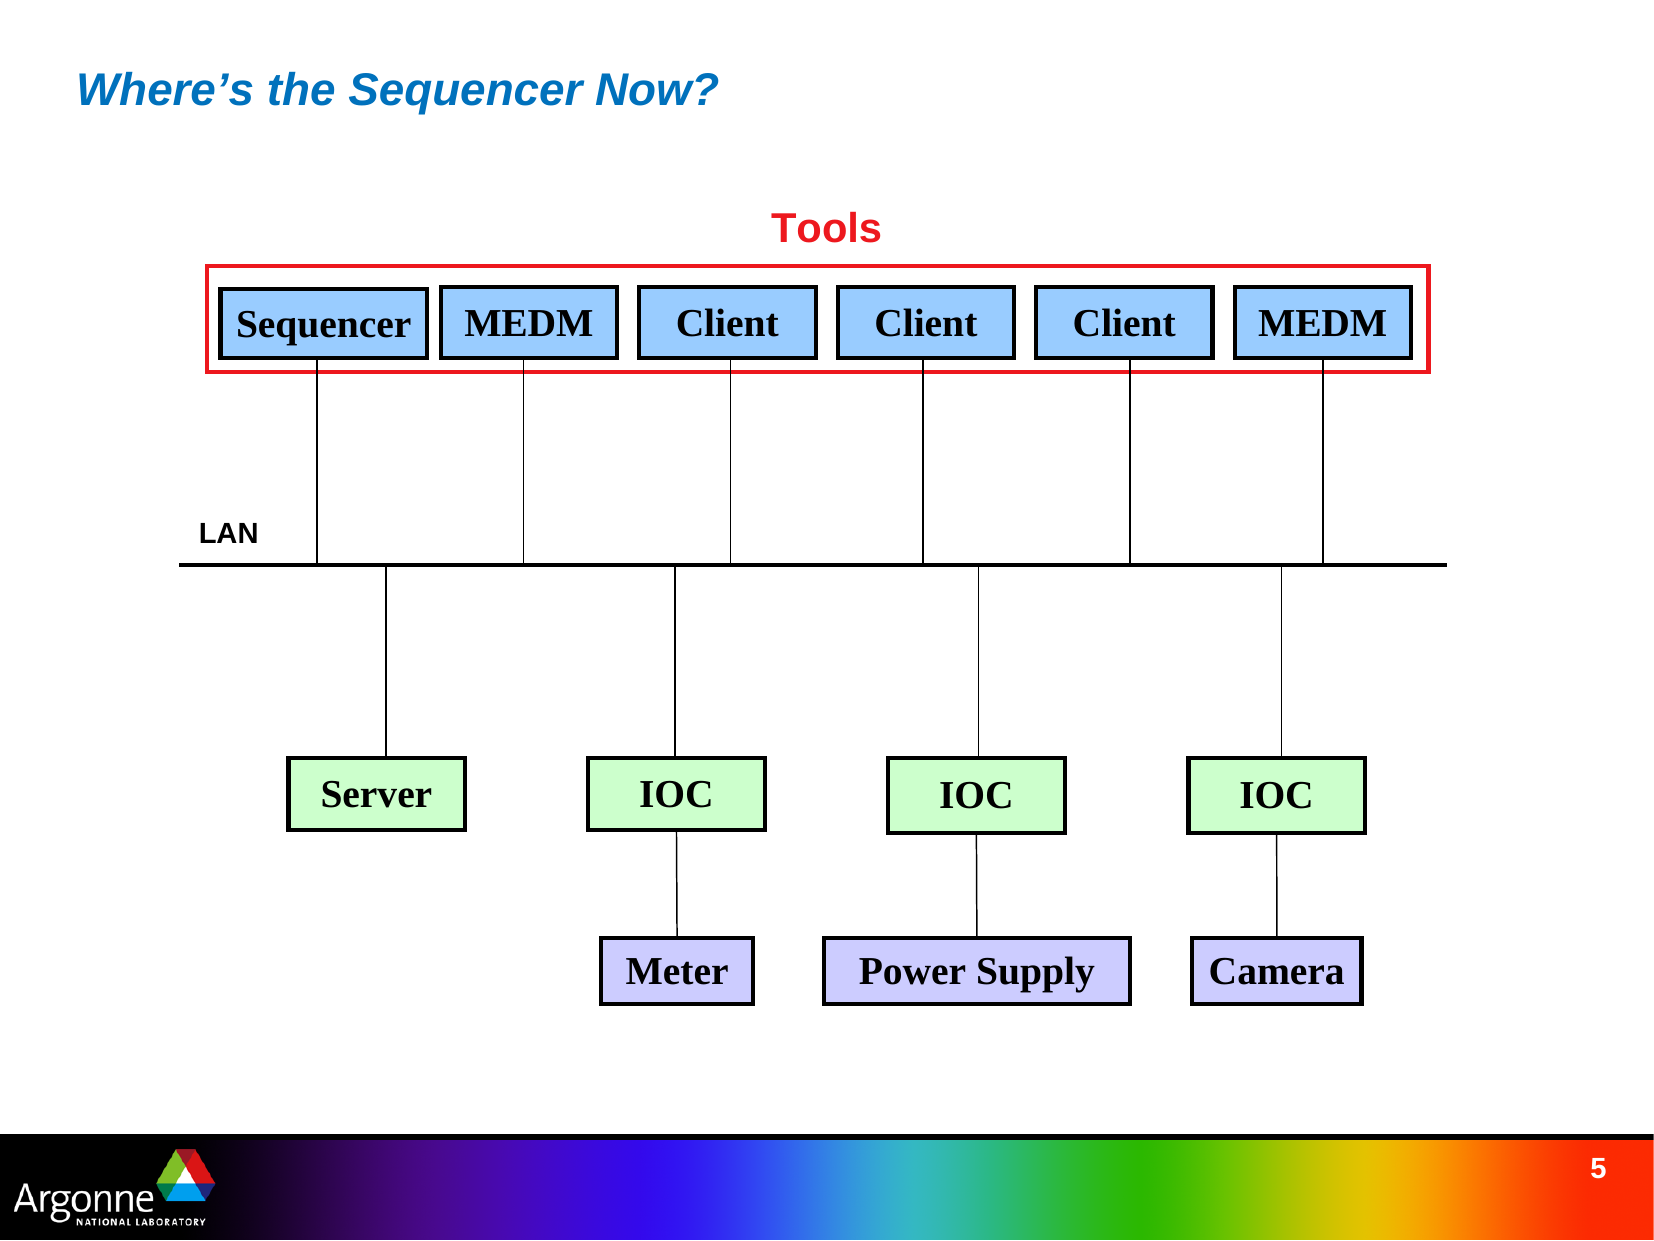

# Where’s the Sequencer Now?
Tools
MEDM
Client
Client
Client
MEDM
Sequencer
LAN
Server
IOC
IOC
IOC
Meter
Power Supply
Camera
5